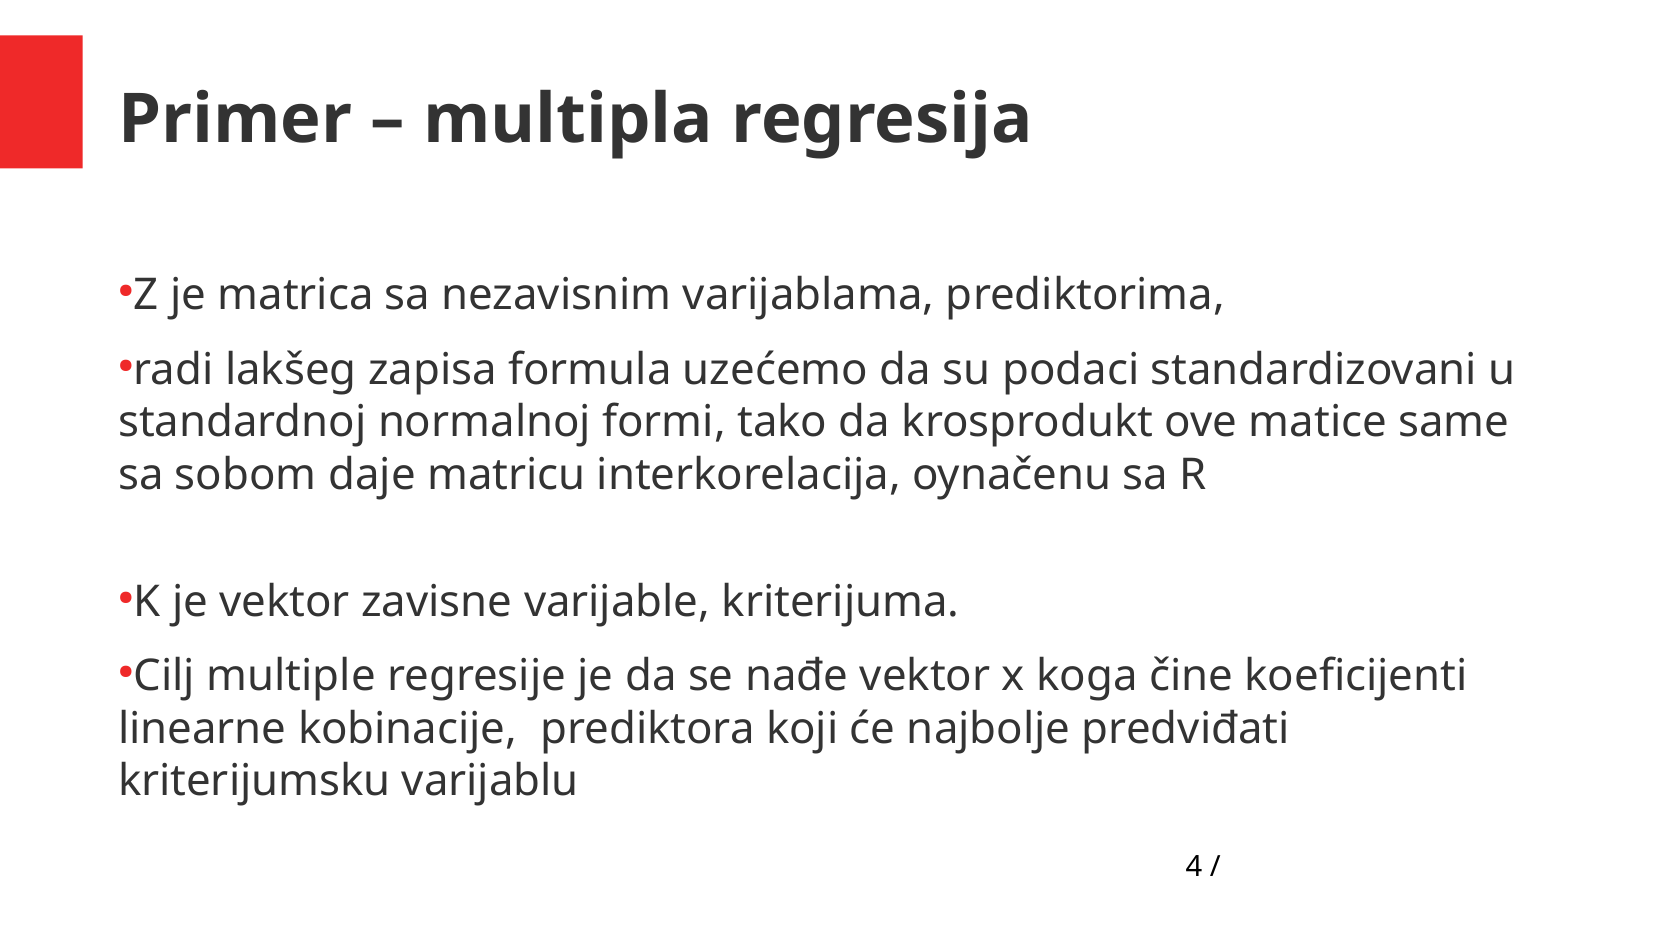

# Primer – multipla regresija
Z je matrica sa nezavisnim varijablama, prediktorima,
radi lakšeg zapisa formula uzećemo da su podaci standardizovani u standardnoj normalnoj formi, tako da krosprodukt ove matice same sa sobom daje matricu interkorelacija, oynačenu sa R
K je vektor zavisne varijable, kriterijuma.
Cilj multiple regresije je da se nađe vektor x koga čine koeficijenti linearne kobinacije, prediktora koji će najbolje predviđati kriterijumsku varijablu